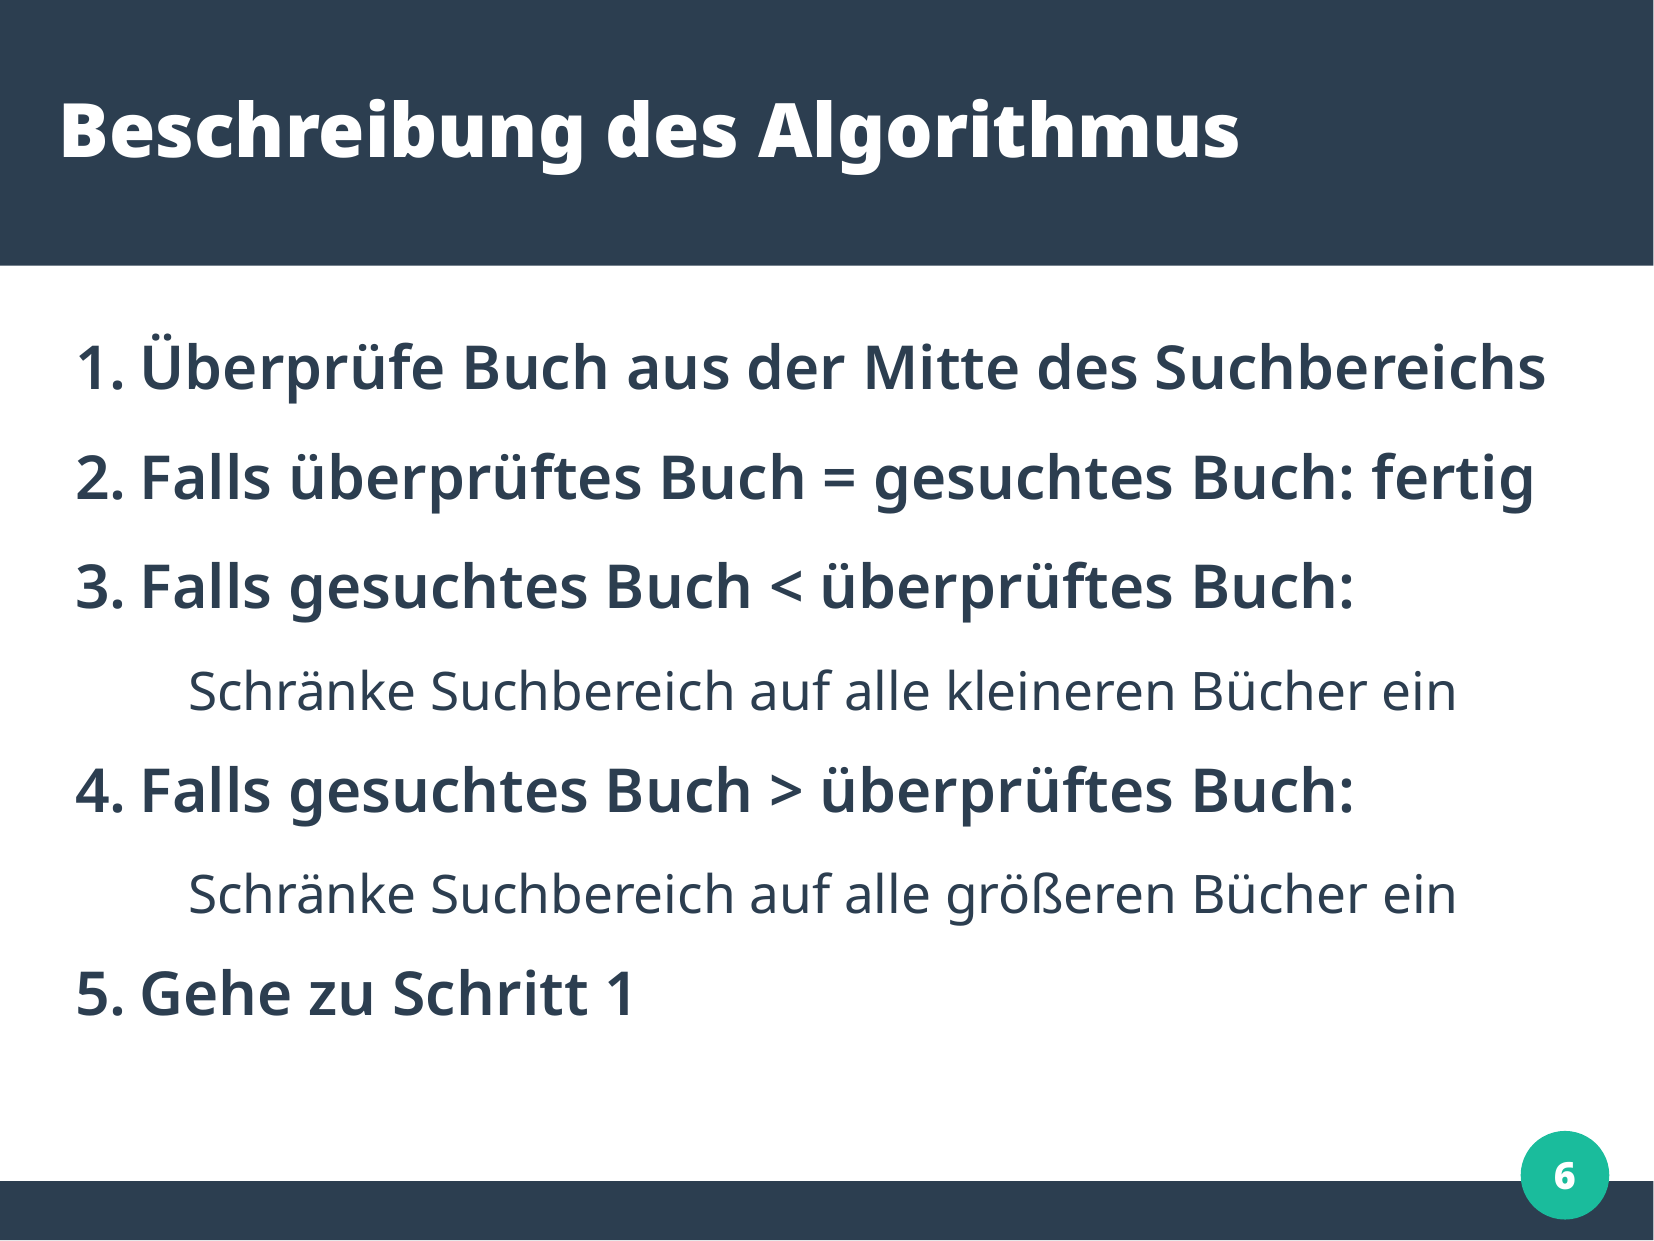

# Beschreibung des Algorithmus
 Überprüfe Buch aus der Mitte des Suchbereichs
 Falls überprüftes Buch = gesuchtes Buch: fertig
 Falls gesuchtes Buch < überprüftes Buch:
Schränke Suchbereich auf alle kleineren Bücher ein
 Falls gesuchtes Buch > überprüftes Buch:
Schränke Suchbereich auf alle größeren Bücher ein
 Gehe zu Schritt 1
6